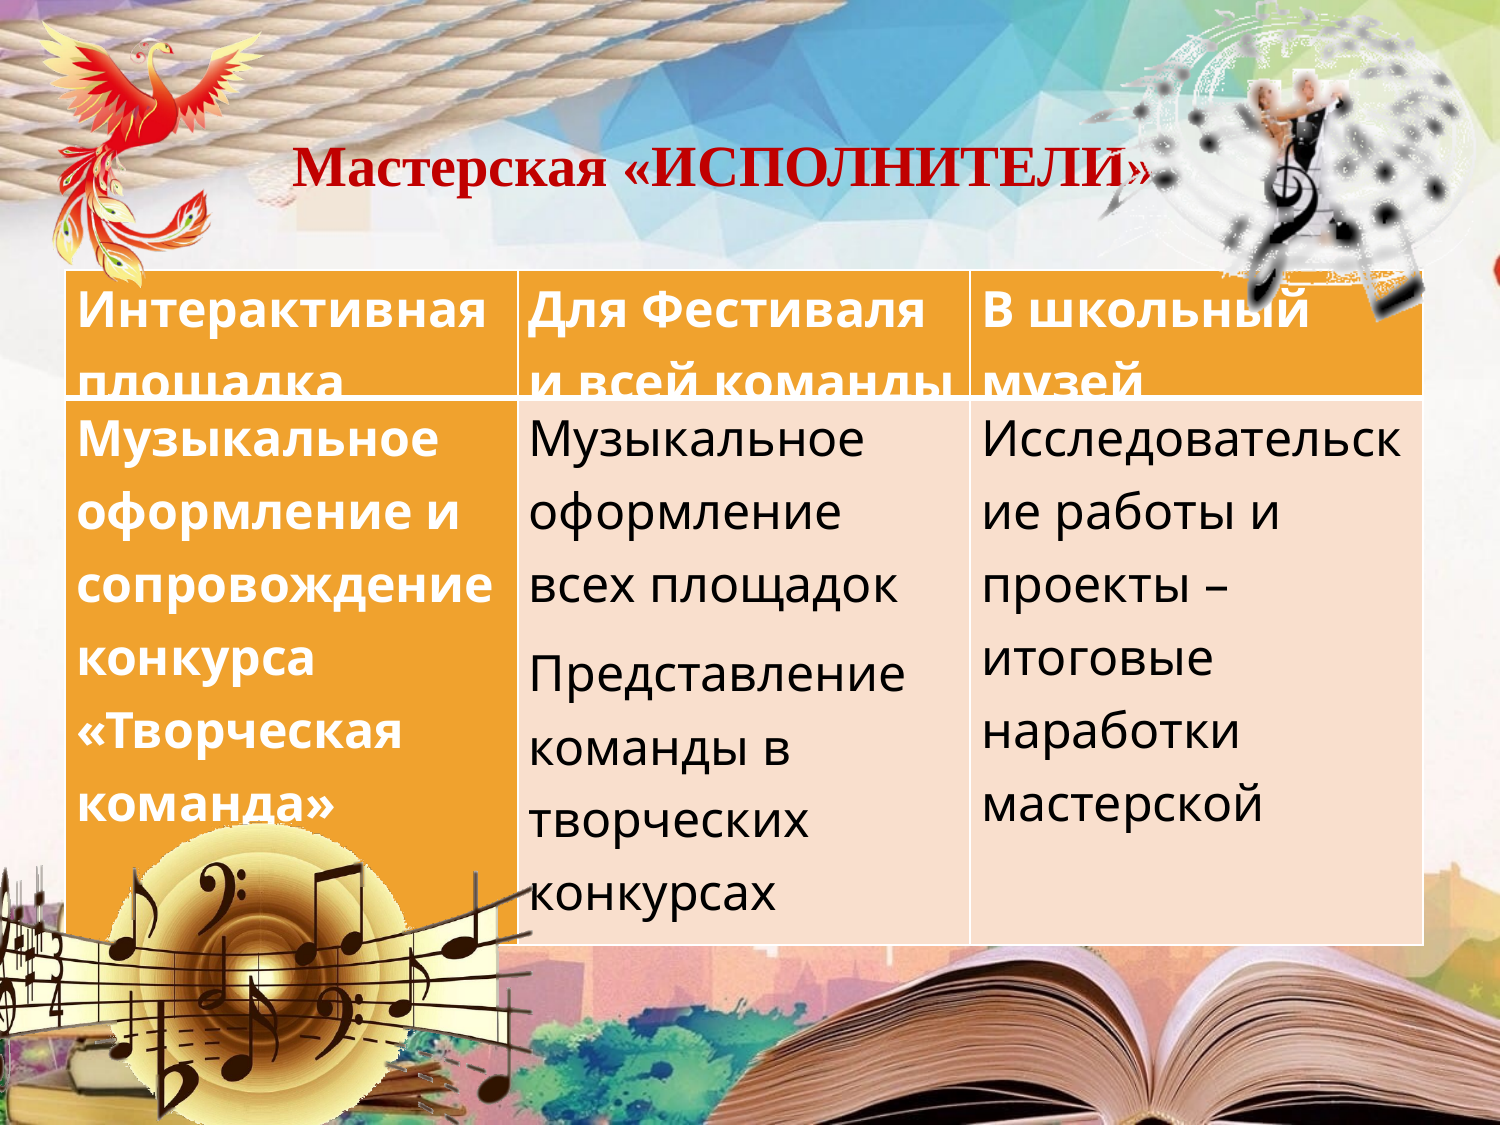

Мастерская «ИСПОЛНИТЕЛИ»
| Интерактивная площадка | Для Фестиваля и всей команды | В школьный музей |
| --- | --- | --- |
| Музыкальное оформление и сопровождение конкурса «Творческая команда» | Музыкальное оформление всех площадок Представление команды в творческих конкурсах | Исследовательские работы и проекты – итоговые наработки мастерской |